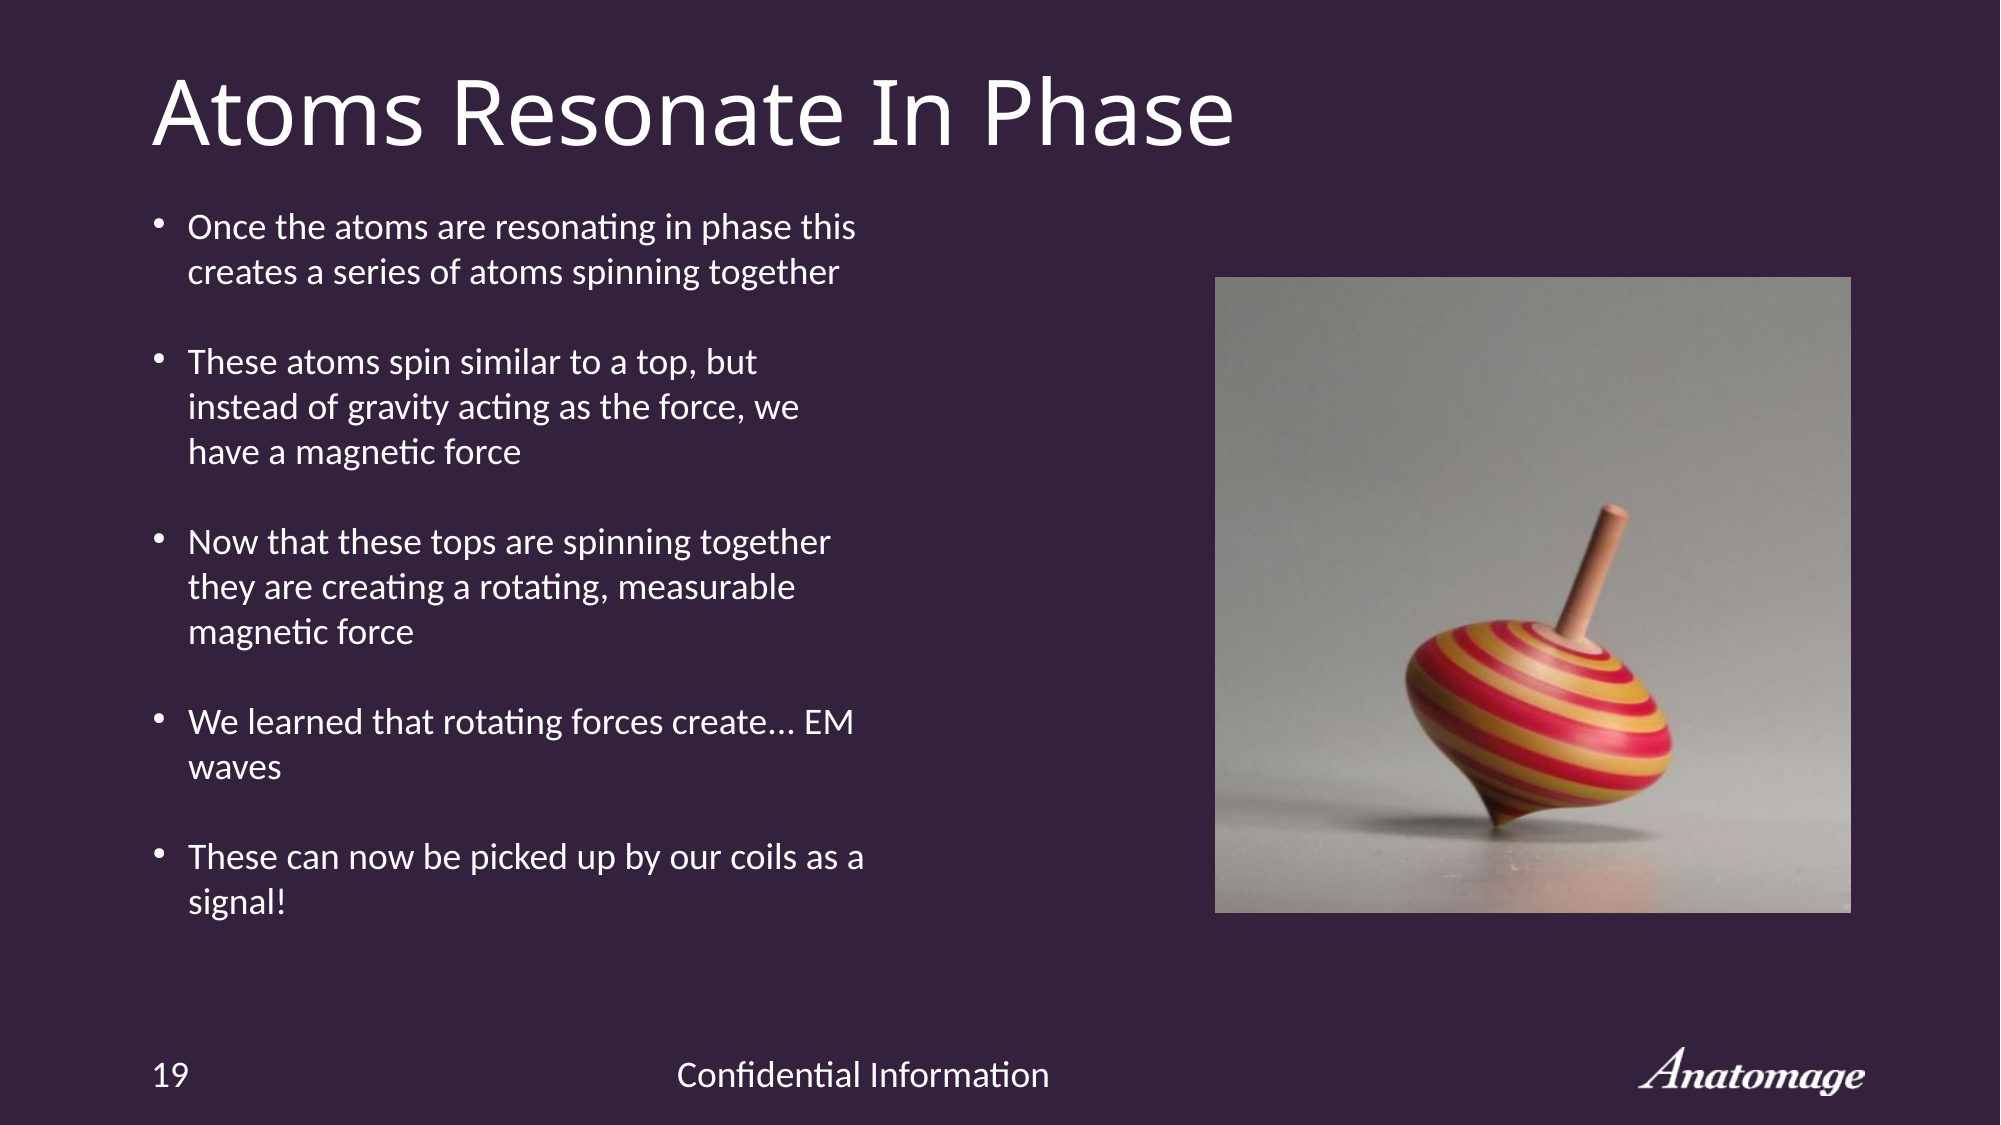

# Atoms Resonate In Phase
Once the atoms are resonating in phase this creates a series of atoms spinning together
These atoms spin similar to a top, but instead of gravity acting as the force, we have a magnetic force
Now that these tops are spinning together they are creating a rotating, measurable magnetic force
We learned that rotating forces create... EM waves
These can now be picked up by our coils as a signal!
Confidential Information